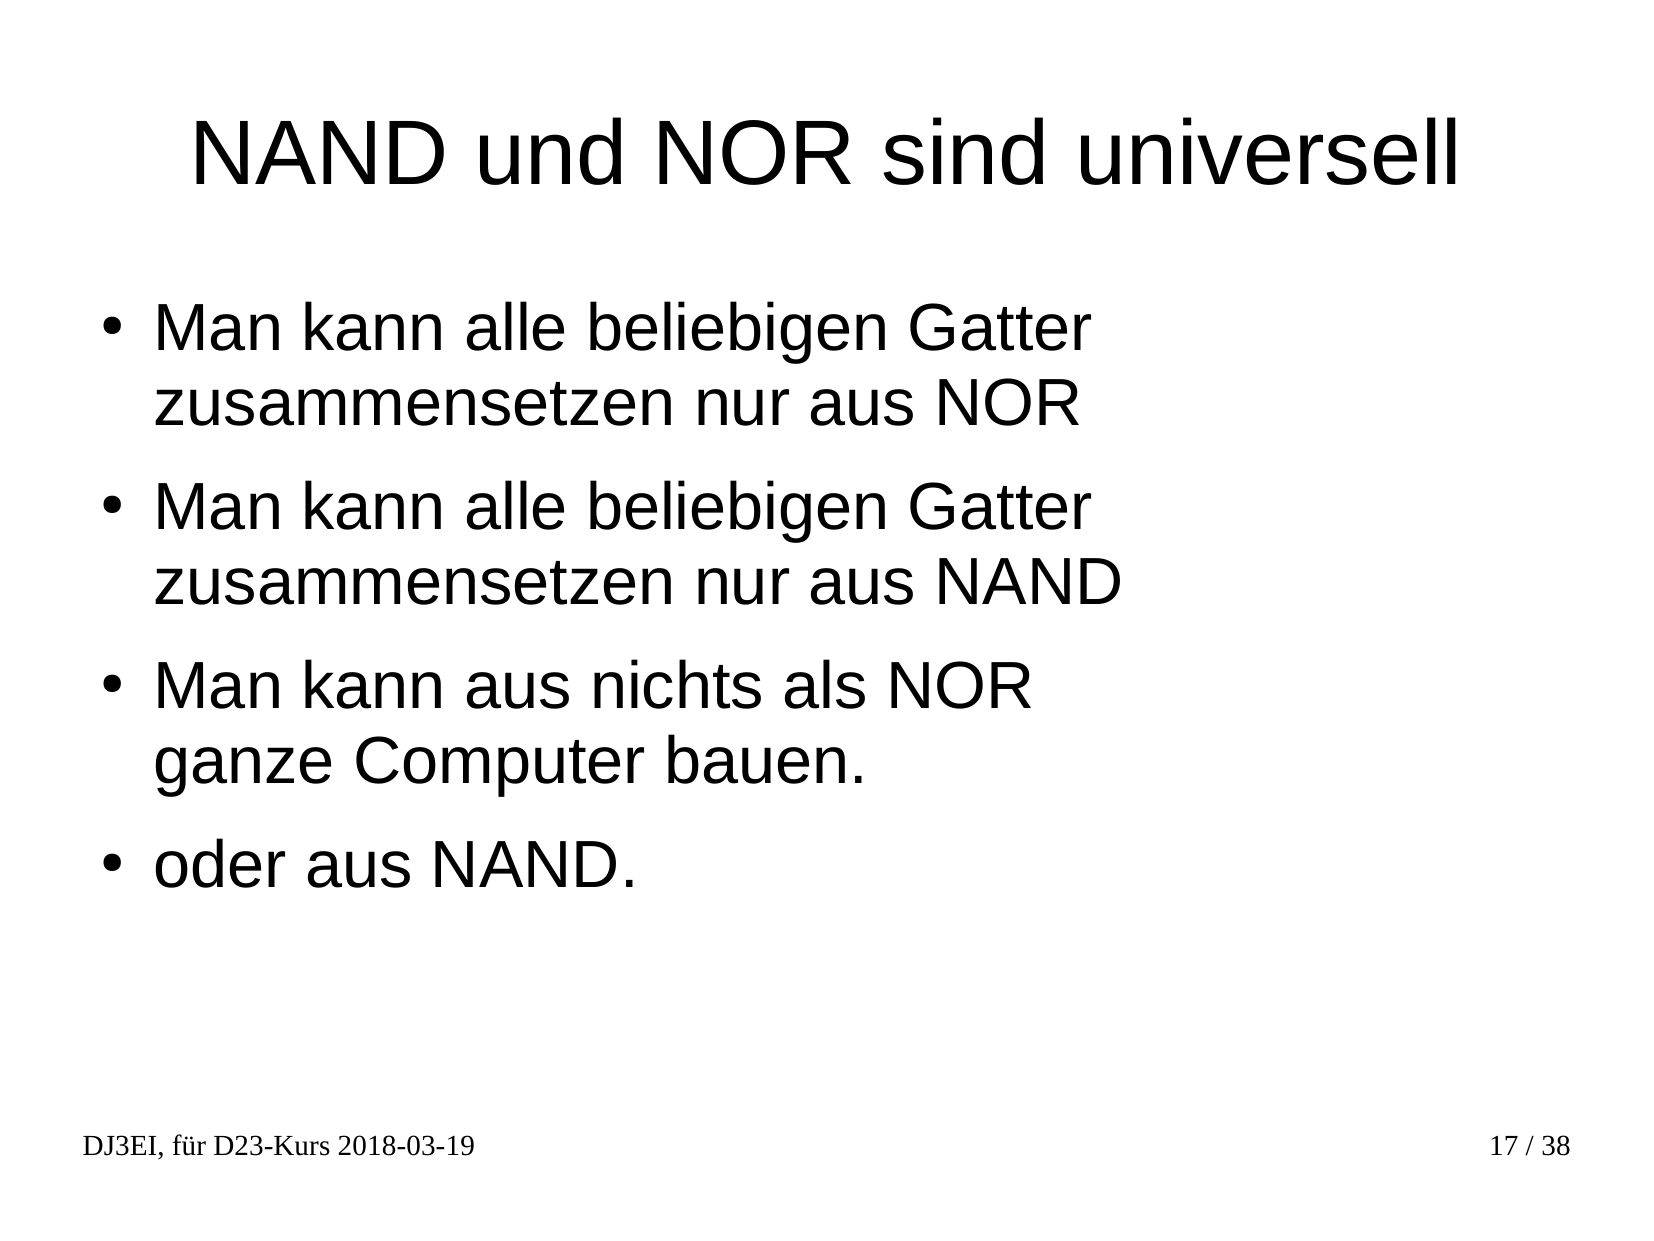

# NAND und NOR sind universell
Man kann alle beliebigen Gatter zusammensetzen nur aus NOR
Man kann alle beliebigen Gatter
zusammensetzen nur aus NAND
Man kann aus nichts als NOR
ganze Computer bauen.
oder aus NAND.
17